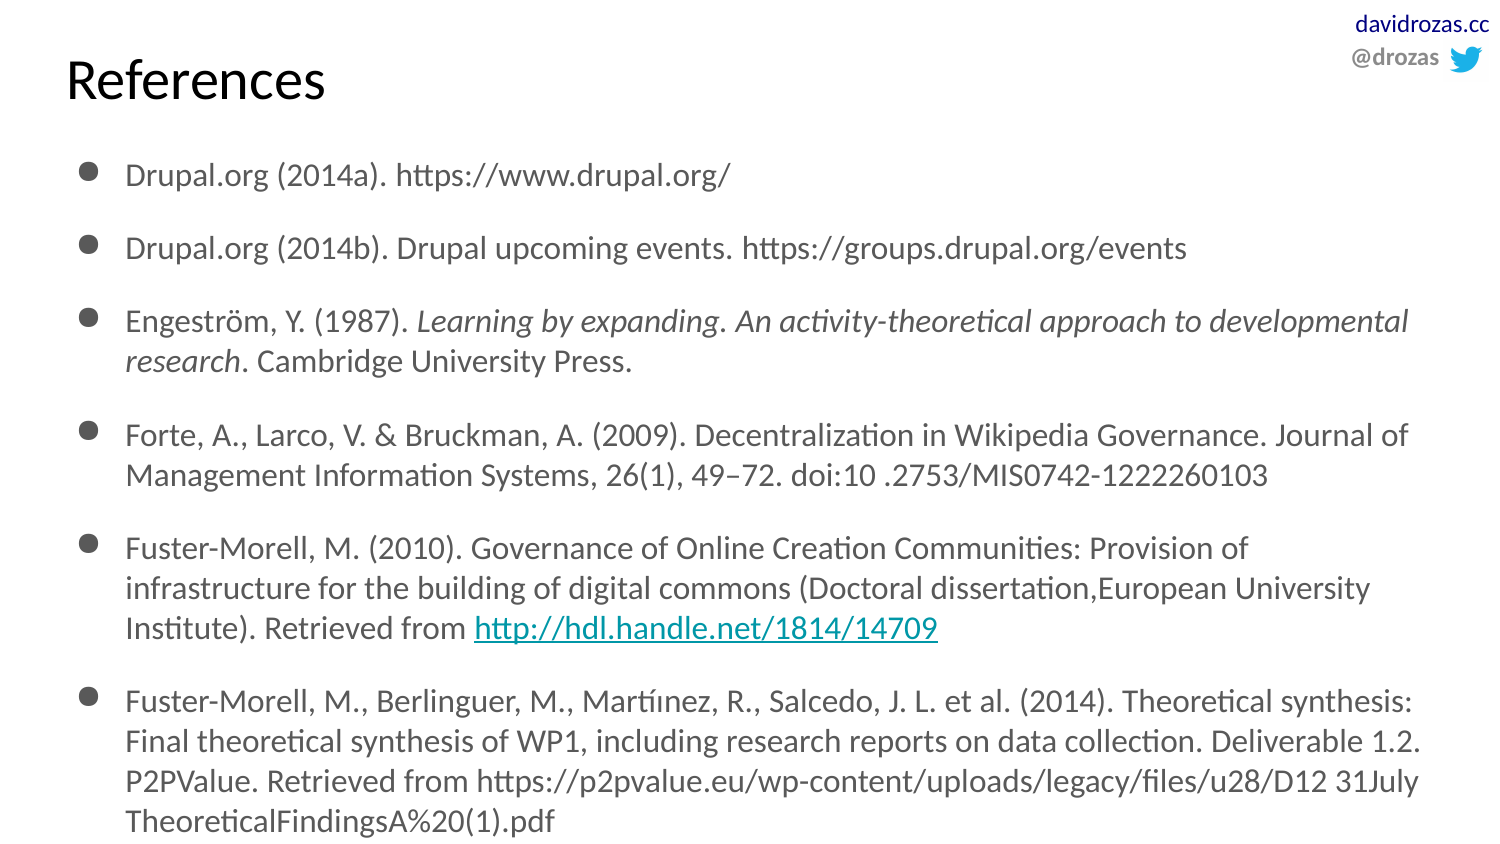

davidrozas.cc
@drozas
References
# Drupal.org (2014a). https://www.drupal.org/
Drupal.org (2014b). Drupal upcoming events. https://groups.drupal.org/events
Engeström, Y. (1987). Learning by expanding. An activity-theoretical approach to developmental research. Cambridge University Press.
Forte, A., Larco, V. & Bruckman, A. (2009). Decentralization in Wikipedia Governance. Journal of Management Information Systems, 26(1), 49–72. doi:10 .2753/MIS0742-1222260103
Fuster-Morell, M. (2010). Governance of Online Creation Communities: Provision of infrastructure for the building of digital commons (Doctoral dissertation,European University Institute). Retrieved from http://hdl.handle.net/1814/14709
Fuster-Morell, M., Berlinguer, M., Martíınez, R., Salcedo, J. L. et al. (2014). Theoretical synthesis: Final theoretical synthesis of WP1, including research reports on data collection. Deliverable 1.2. P2PValue. Retrieved from https://p2pvalue.eu/wp-content/uploads/legacy/files/u28/D12 31July TheoreticalFindingsA%20(1).pdf